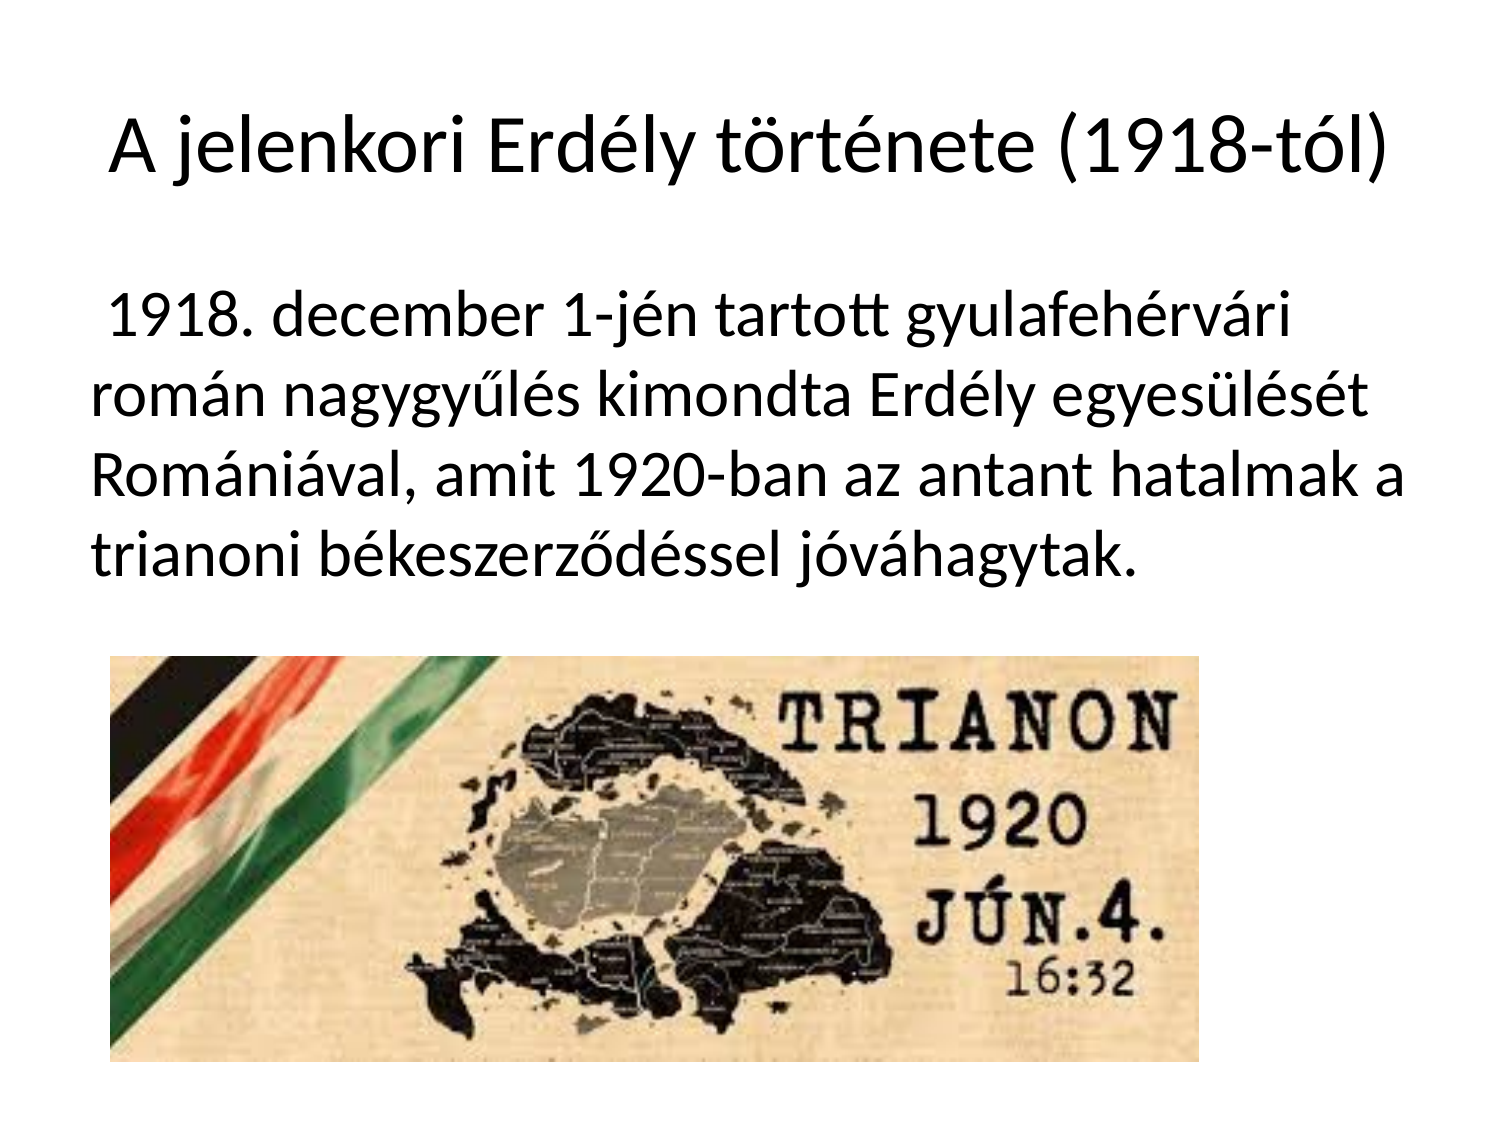

# A jelenkori Erdély története (1918-tól)
 1918. december 1-jén tartott gyulafehérvári román nagygyűlés kimondta Erdély egyesülését Romániával, amit 1920-ban az antant hatalmak a trianoni békeszerződéssel jóváhagytak.